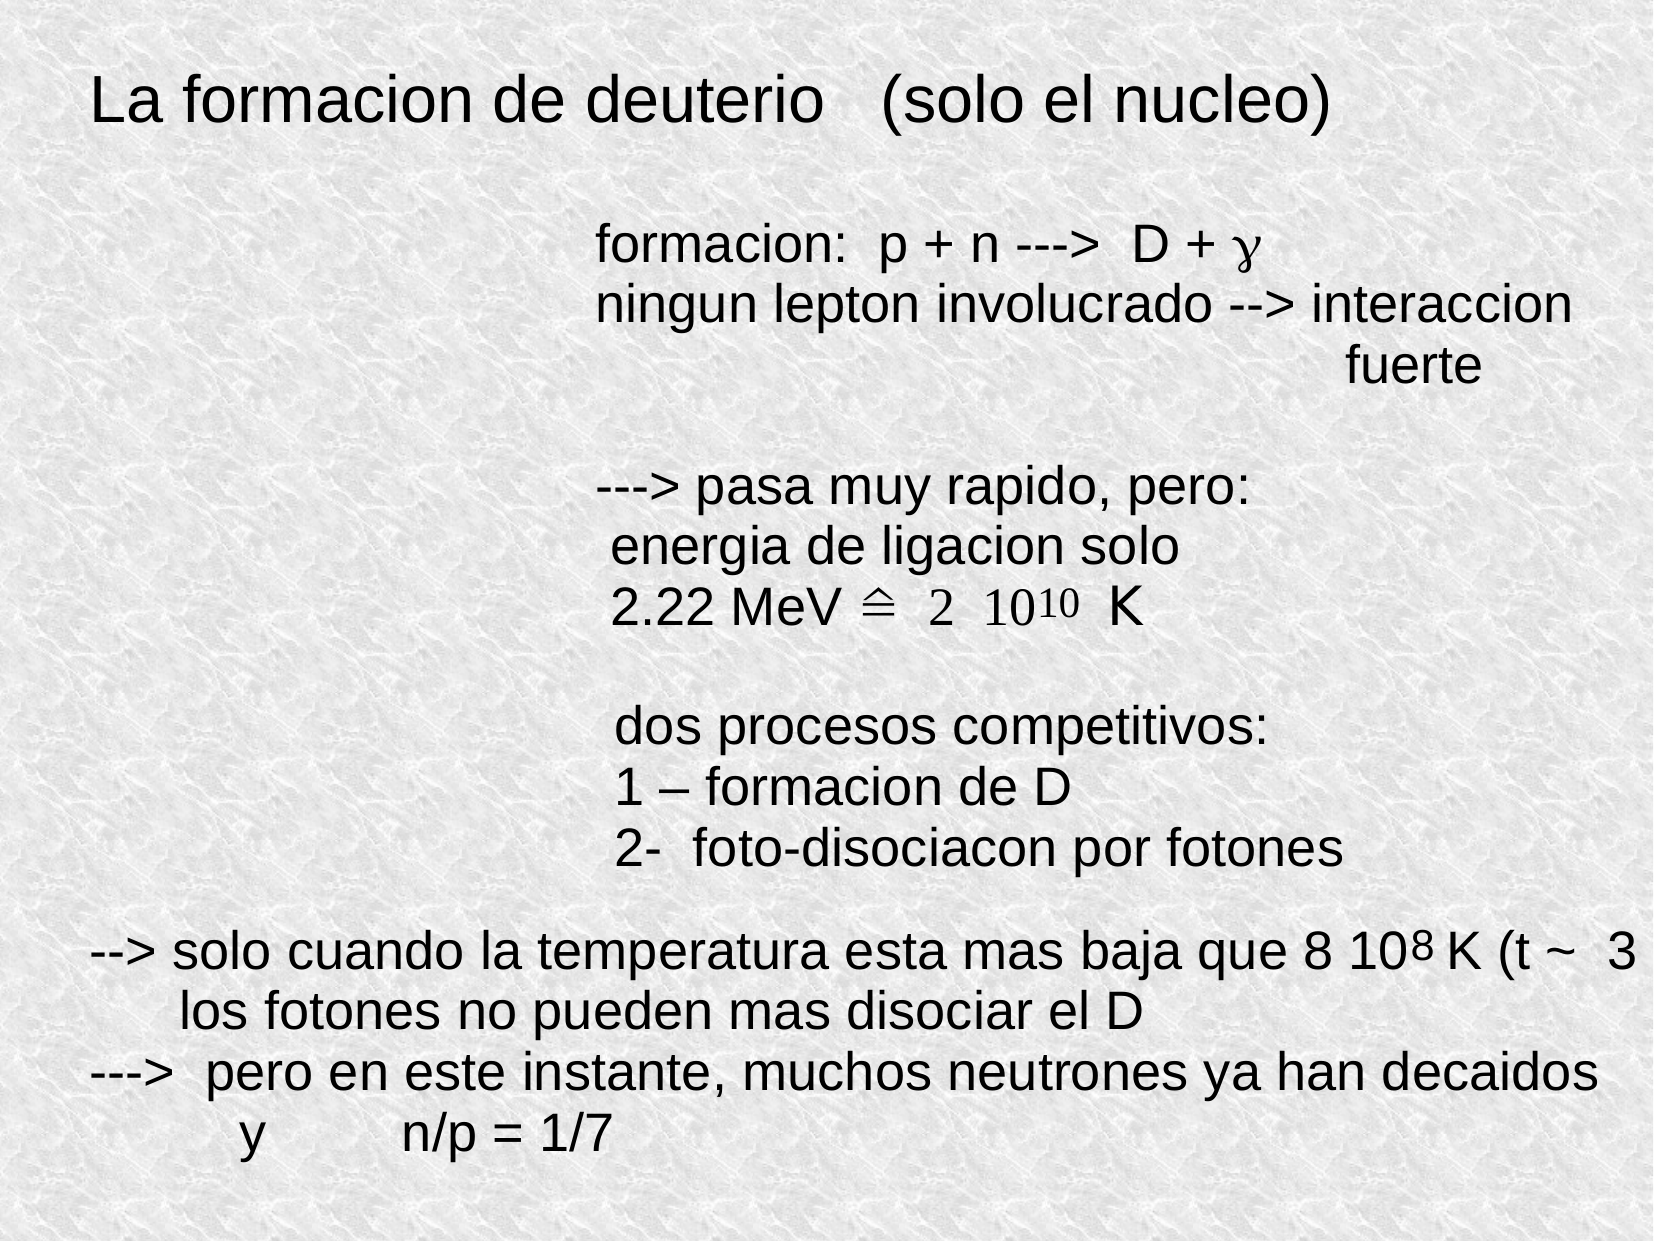

La formacion de deuterio (solo el nucleo)
formacion: p + n ---> D + 
ningun lepton involucrado --> interaccion
 fuerte
---> pasa muy rapido, pero:
 energia de ligacion solo
 2.22 MeV ≙ 2 1010 K
dos procesos competitivos:
1 – formacion de D
2- foto-disociacon por fotones
--> solo cuando la temperatura esta mas baja que 8 108 K (t ~ 3 min)
 los fotones no pueden mas disociar el D
---> pero en este instante, muchos neutrones ya han decaidos
 y n/p = 1/7